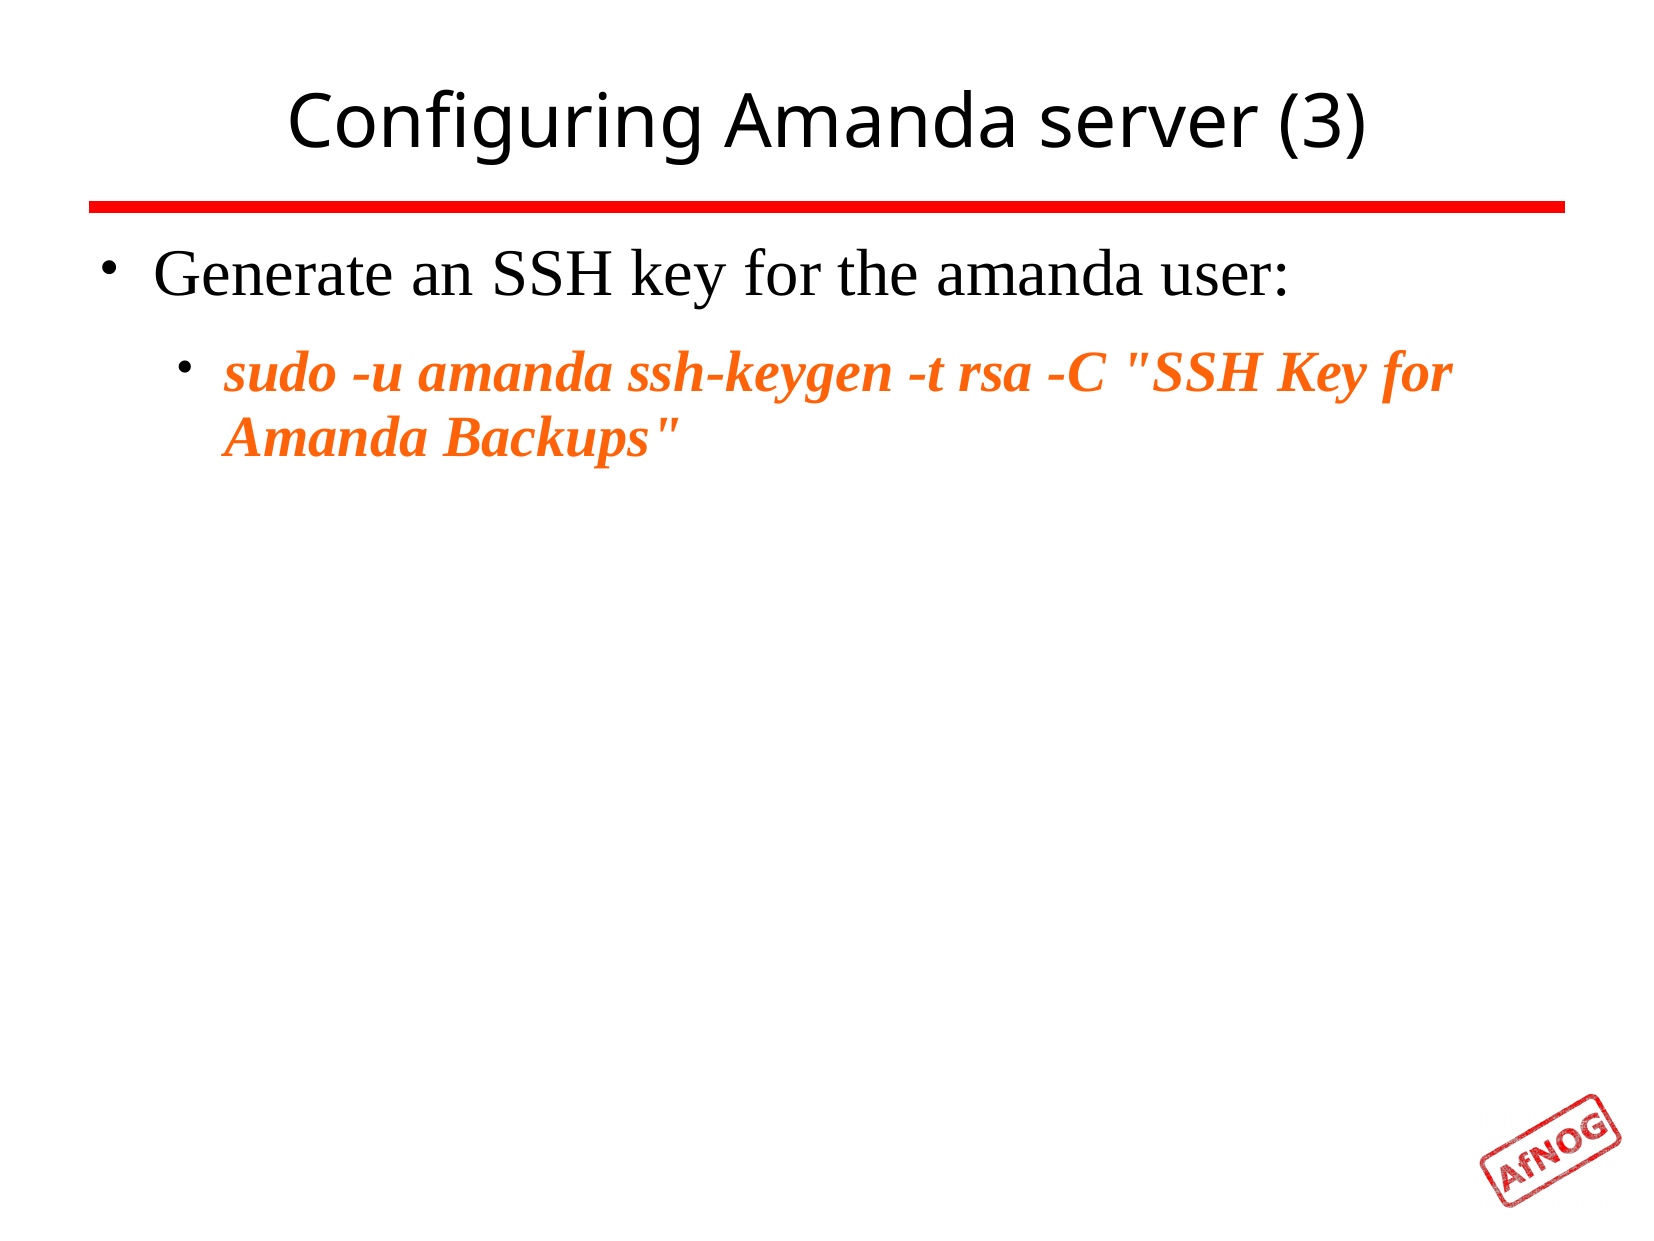

# Configuring Amanda server (3)
Generate an SSH key for the amanda user:
sudo -u amanda ssh-keygen -t rsa -C "SSH Key for Amanda Backups"